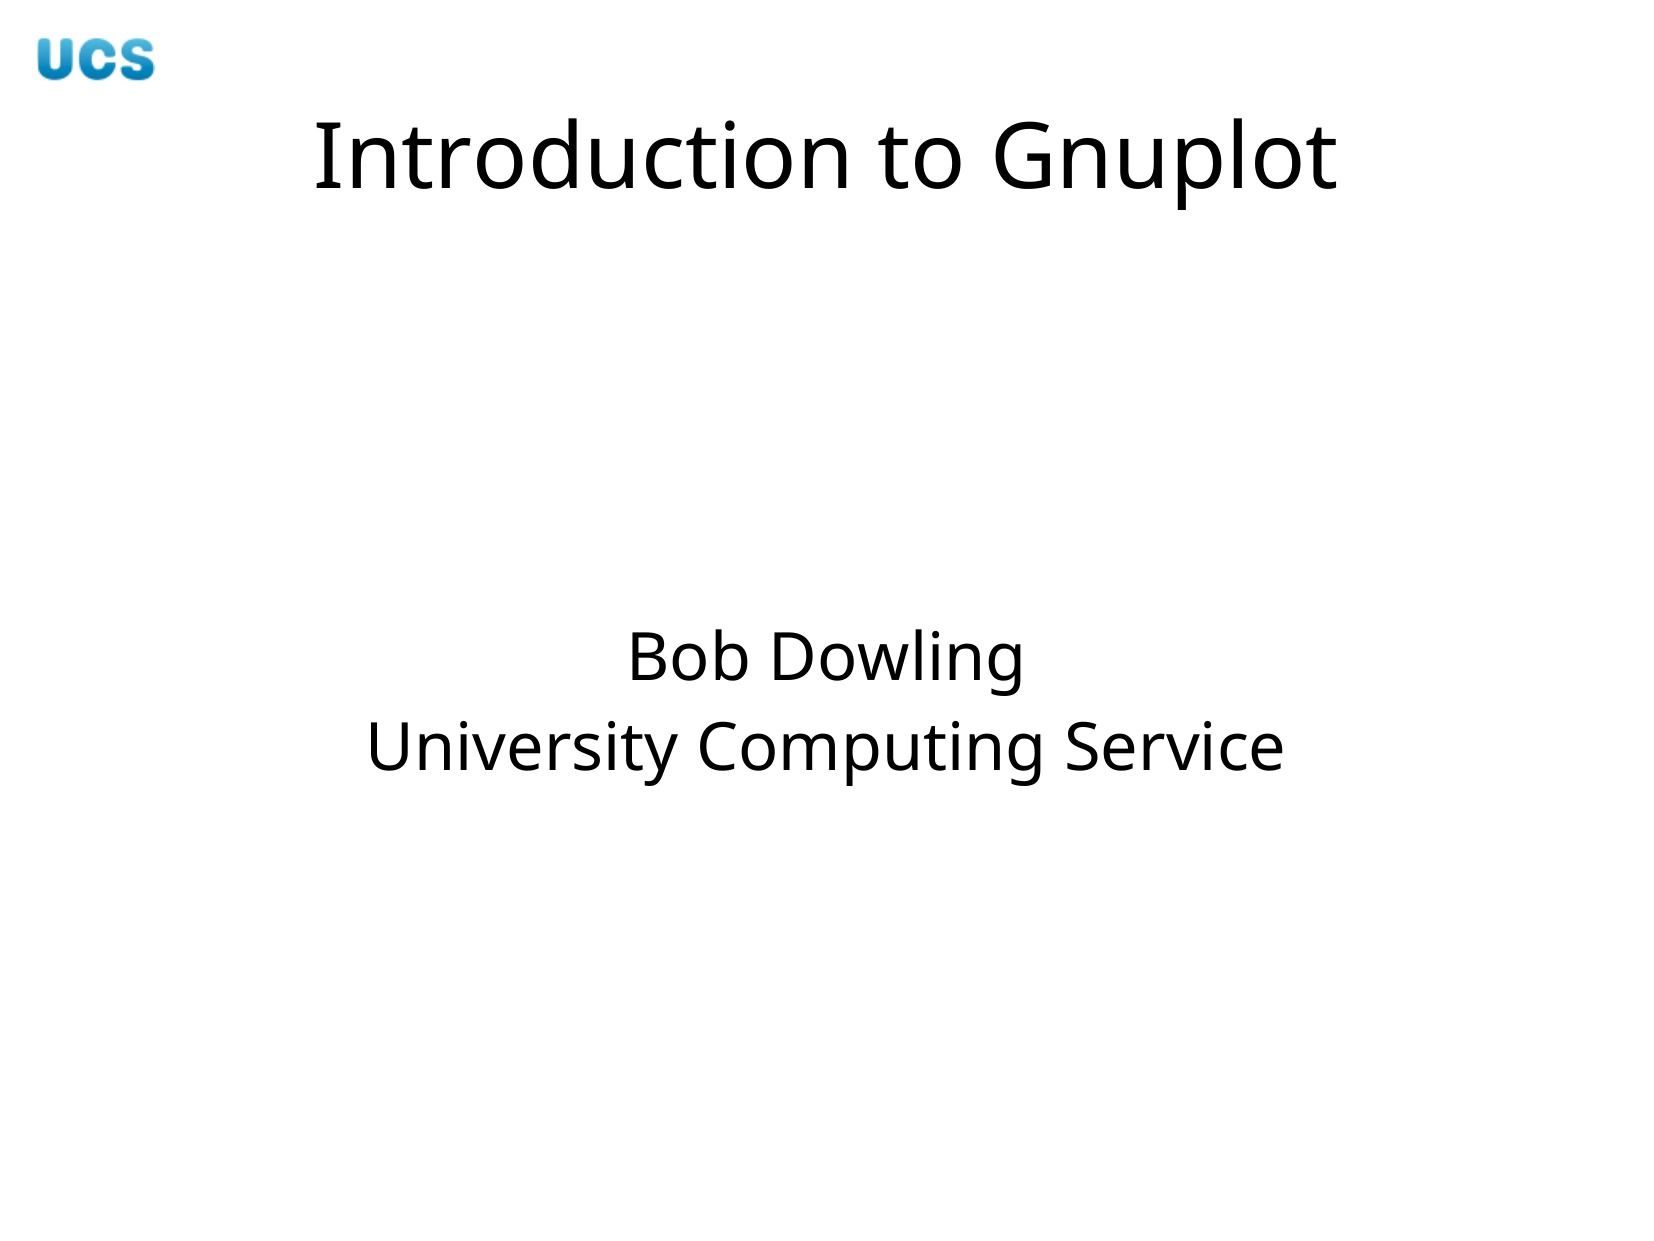

# Introduction to Gnuplot
Bob Dowling
University Computing Service